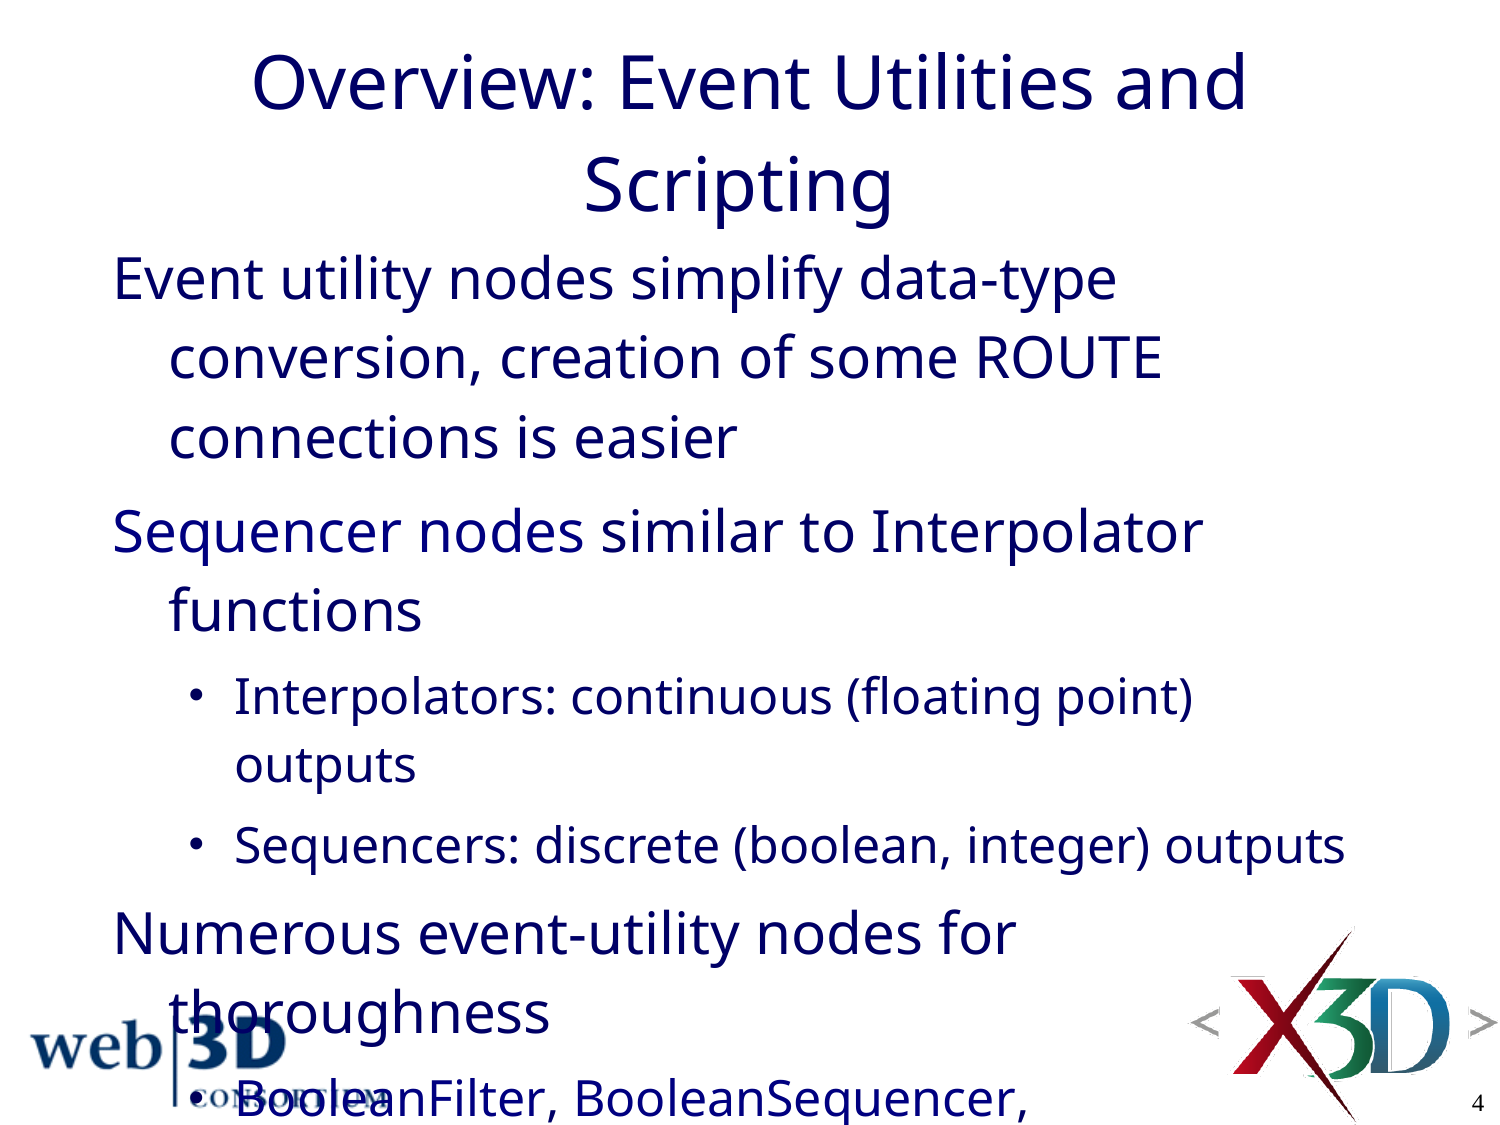

# Overview: Event Utilities and Scripting
Event utility nodes simplify data-type conversion, creation of some ROUTE connections is easier
Sequencer nodes similar to Interpolator functions
Interpolators: continuous (floating point) outputs
Sequencers: discrete (boolean, integer) outputs
Numerous event-utility nodes for thoroughness
BooleanFilter, BooleanSequencer, BooleanToggle, BooleanTrigger
IntegerSequencer, IntegerTrigger, TimeTrigger
Script node encapsulates ECMAScript, Java code